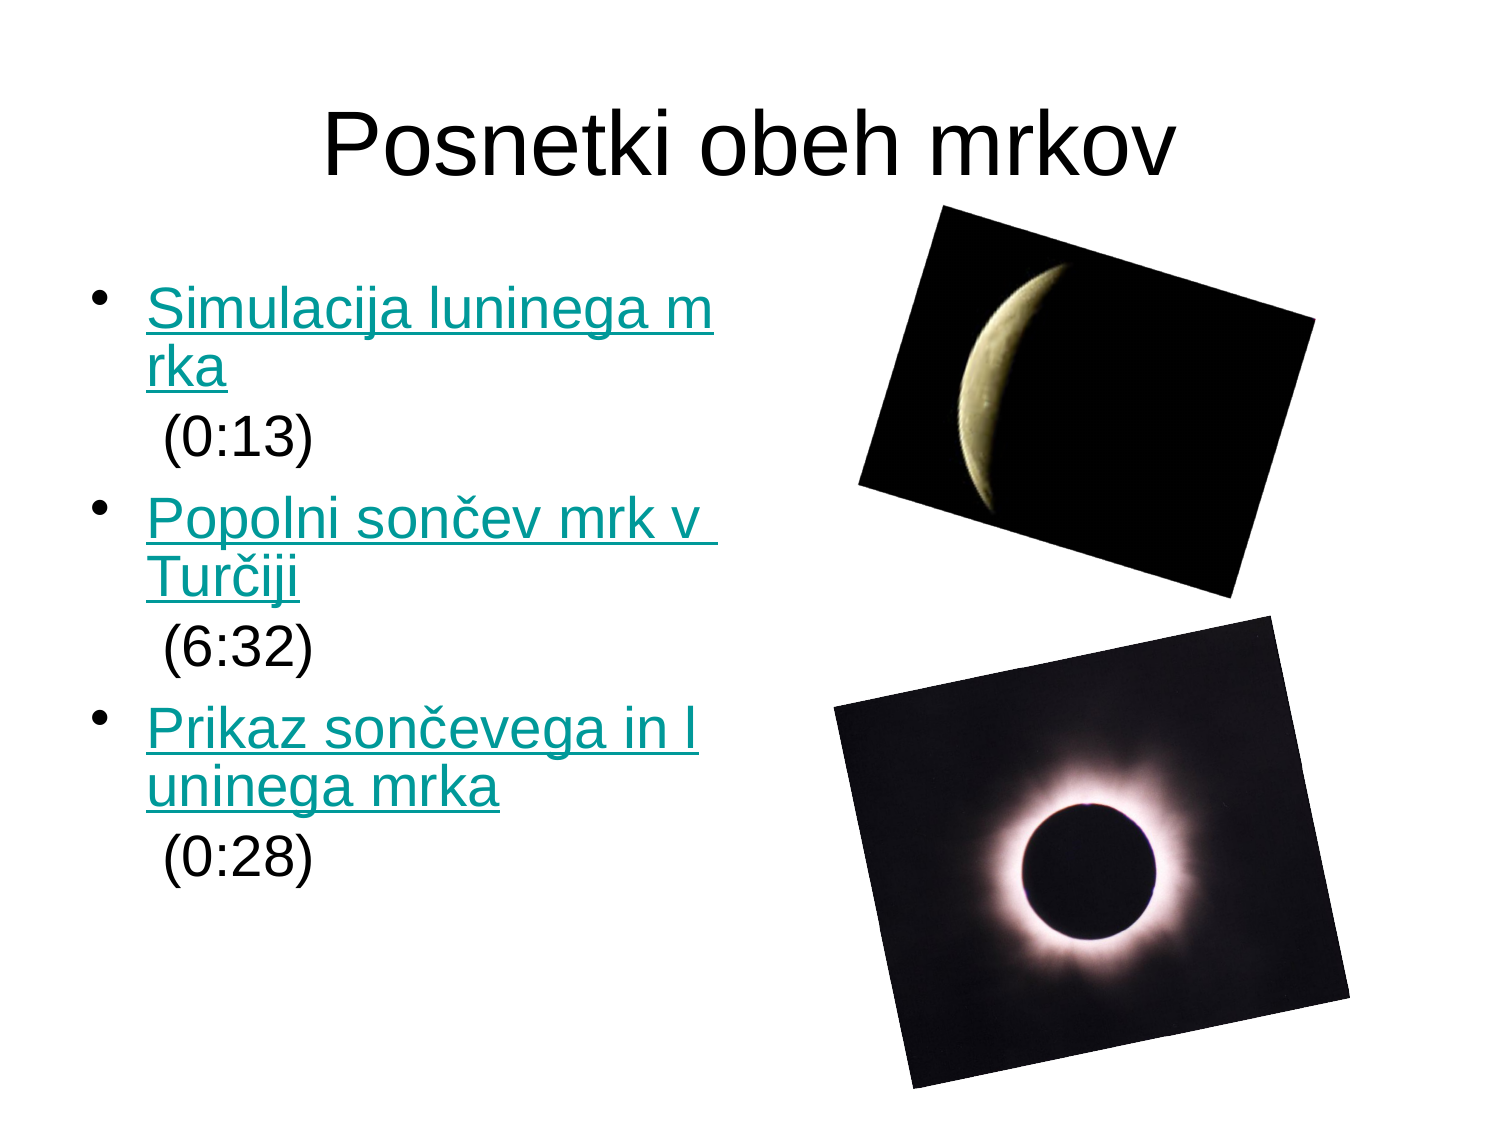

# Posnetki obeh mrkov
Simulacija luninega mrka (0:13)
Popolni sončev mrk v Turčiji (6:32)
Prikaz sončevega in luninega mrka (0:28)